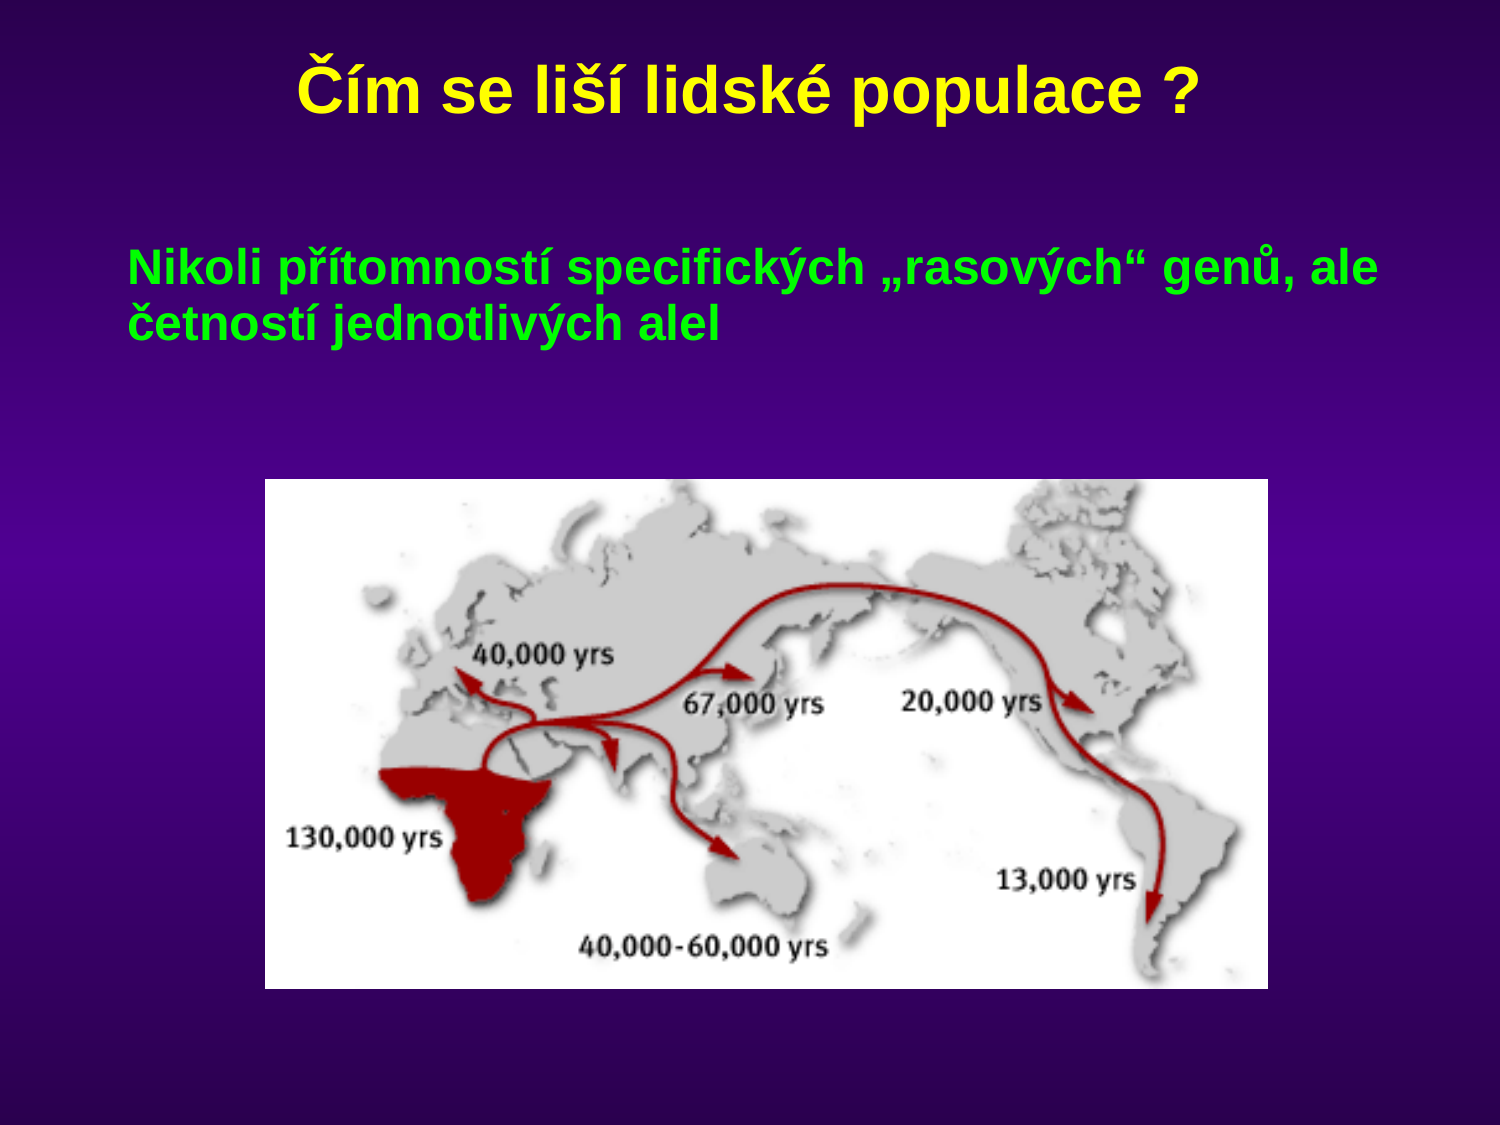

# Čím se liší lidské populace ?
Nikoli přítomností specifických „rasových“ genů, ale četností jednotlivých alel